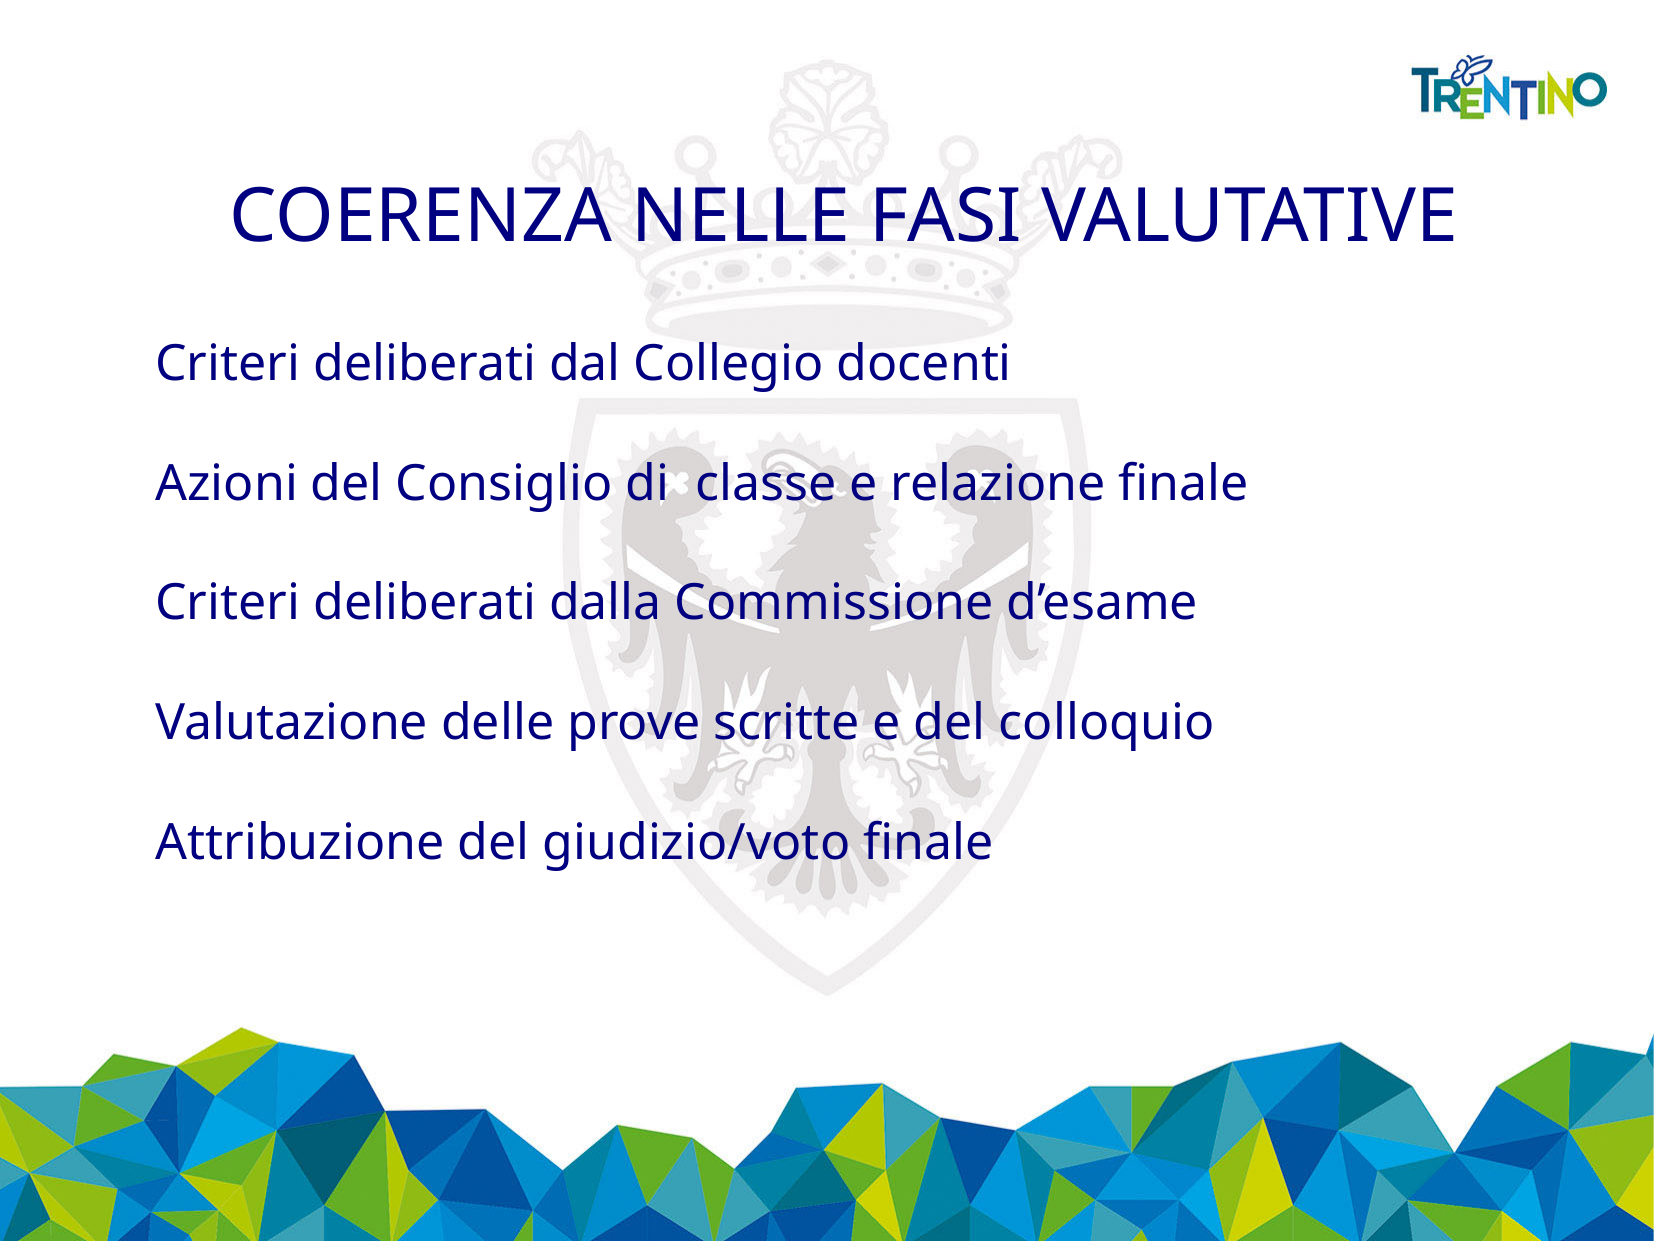

COERENZA NELLE FASI VALUTATIVE
Criteri deliberati dal Collegio docenti
Azioni del Consiglio di classe e relazione finale
Criteri deliberati dalla Commissione d’esame
Valutazione delle prove scritte e del colloquio
Attribuzione del giudizio/voto finale